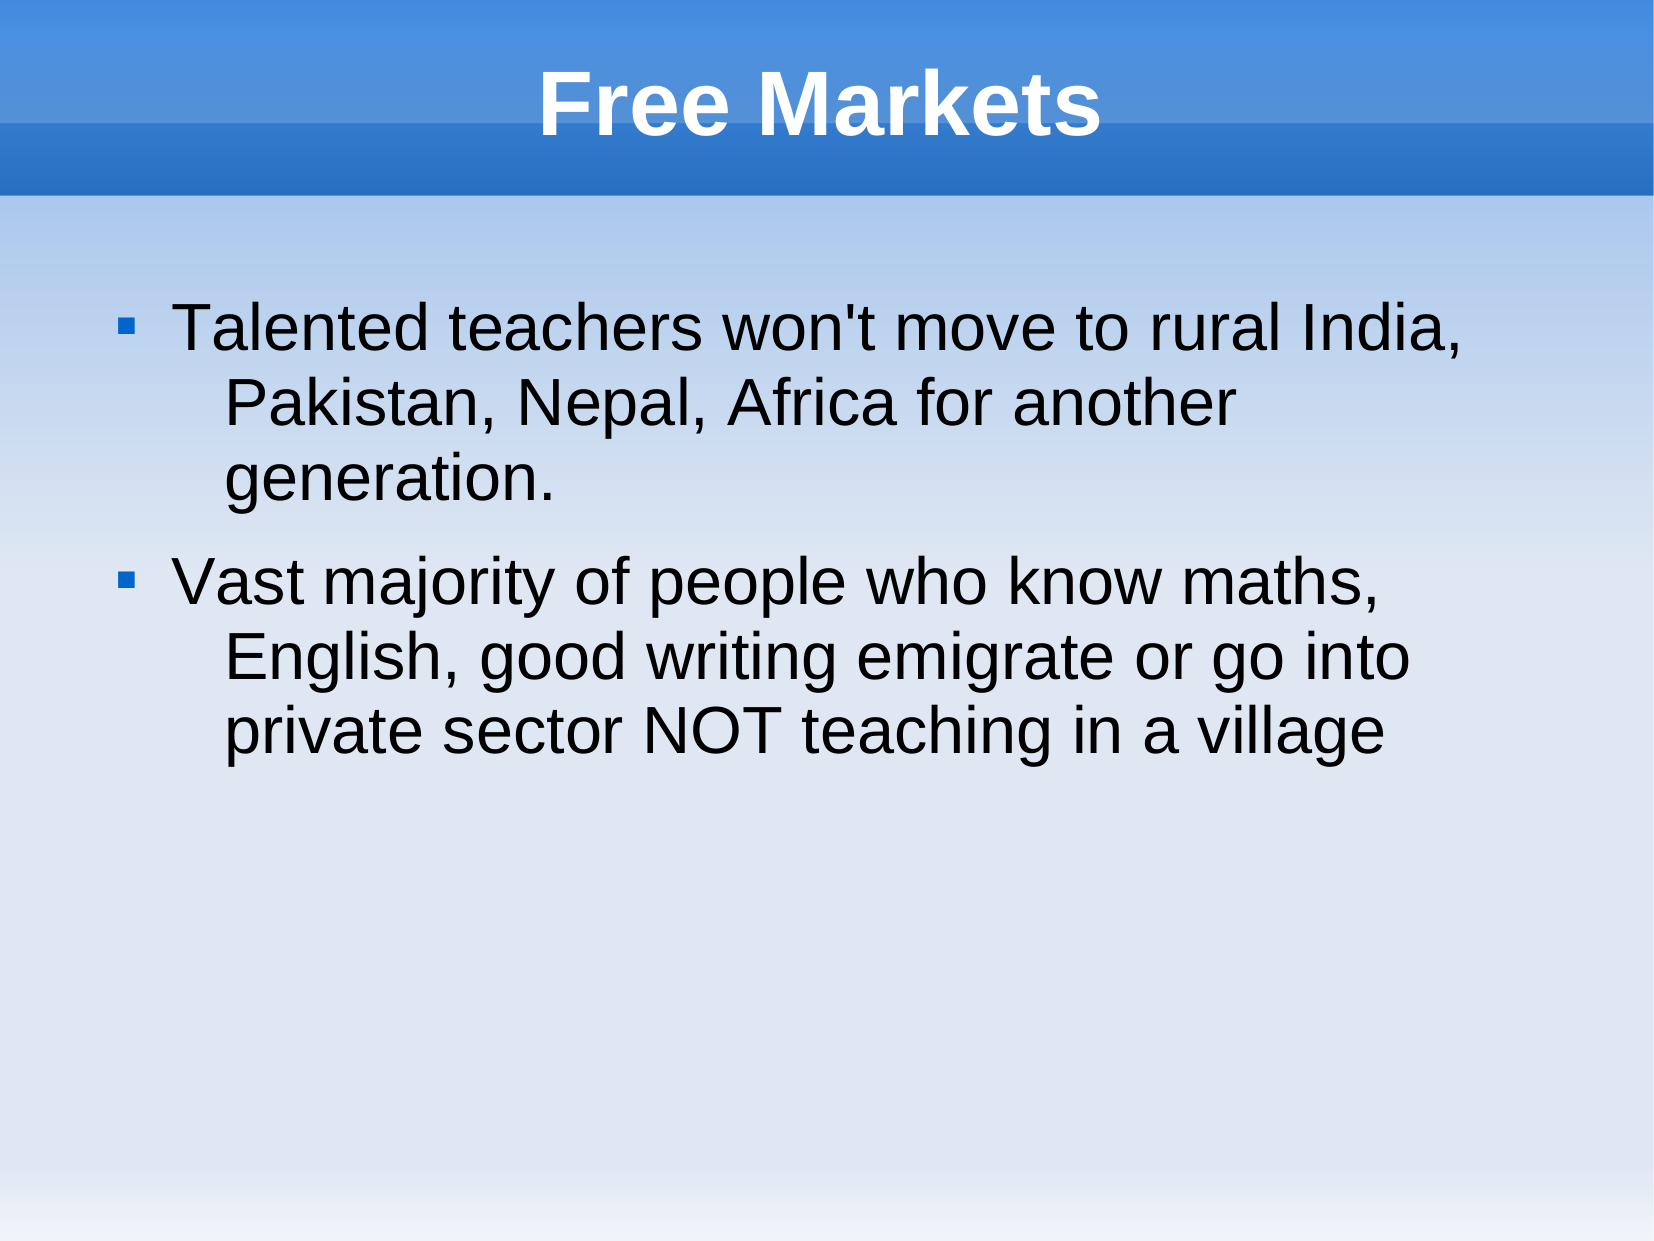

# Free Markets
Talented teachers won't move to rural India, Pakistan, Nepal, Africa for another generation.
Vast majority of people who know maths, English, good writing emigrate or go into private sector NOT teaching in a village